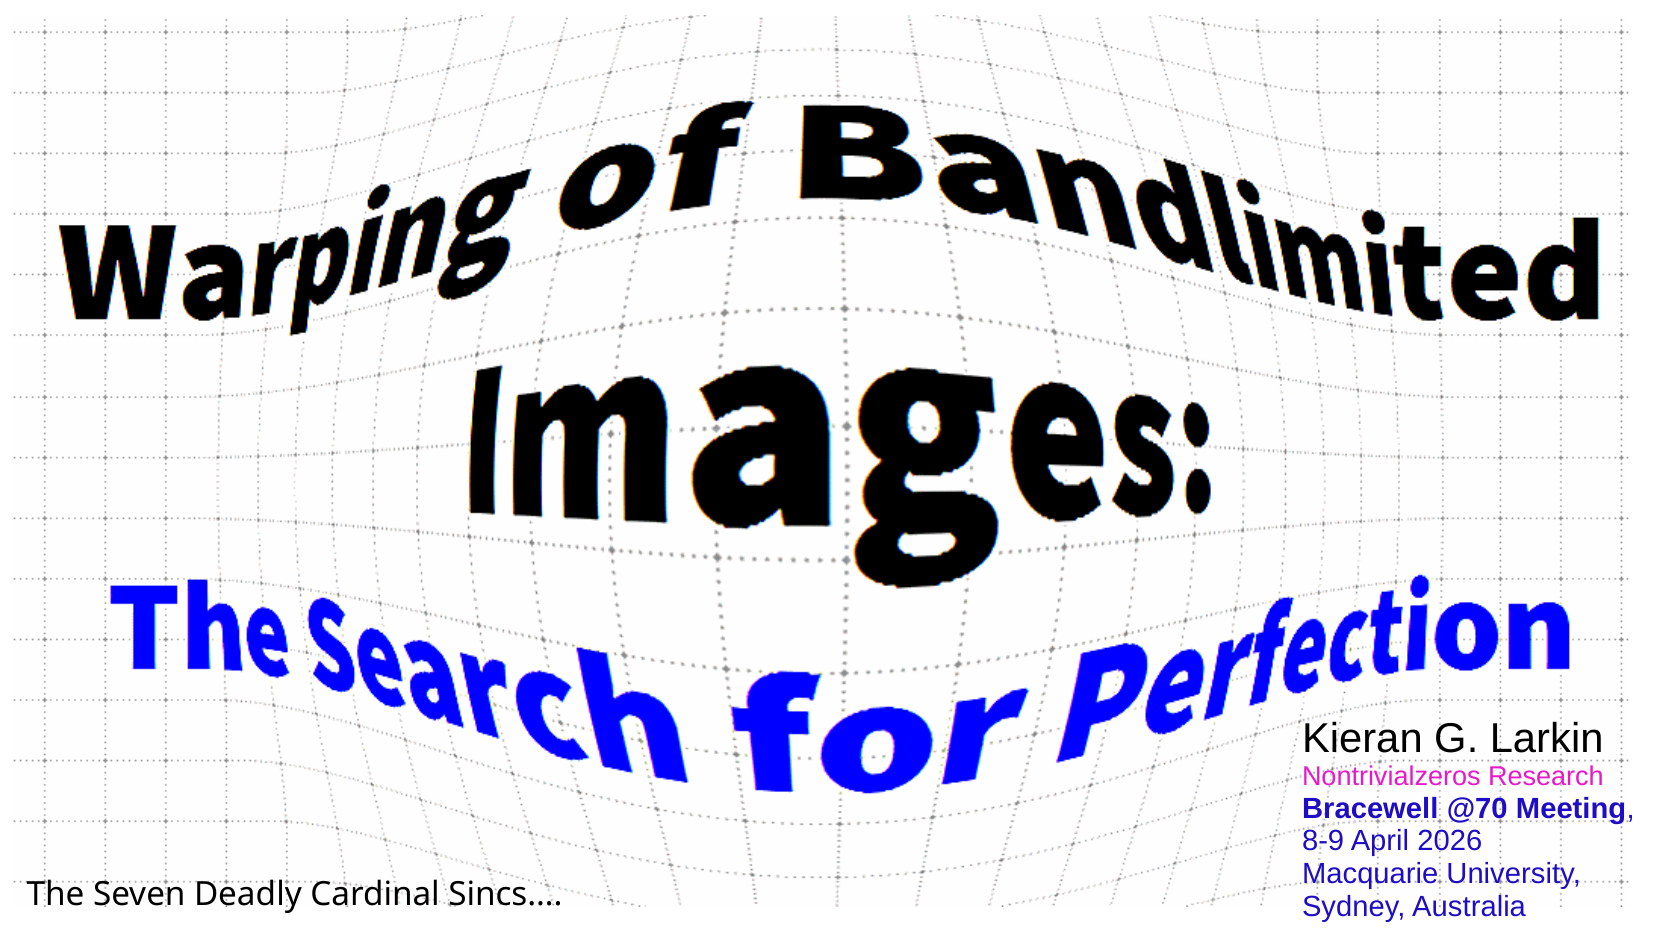

Kieran G. Larkin
Nontrivialzeros Research
Bracewell @70 Meeting,
8-9 April 2026
Macquarie University,
Sydney, Australia
2
The Seven Deadly Cardinal Sincs….